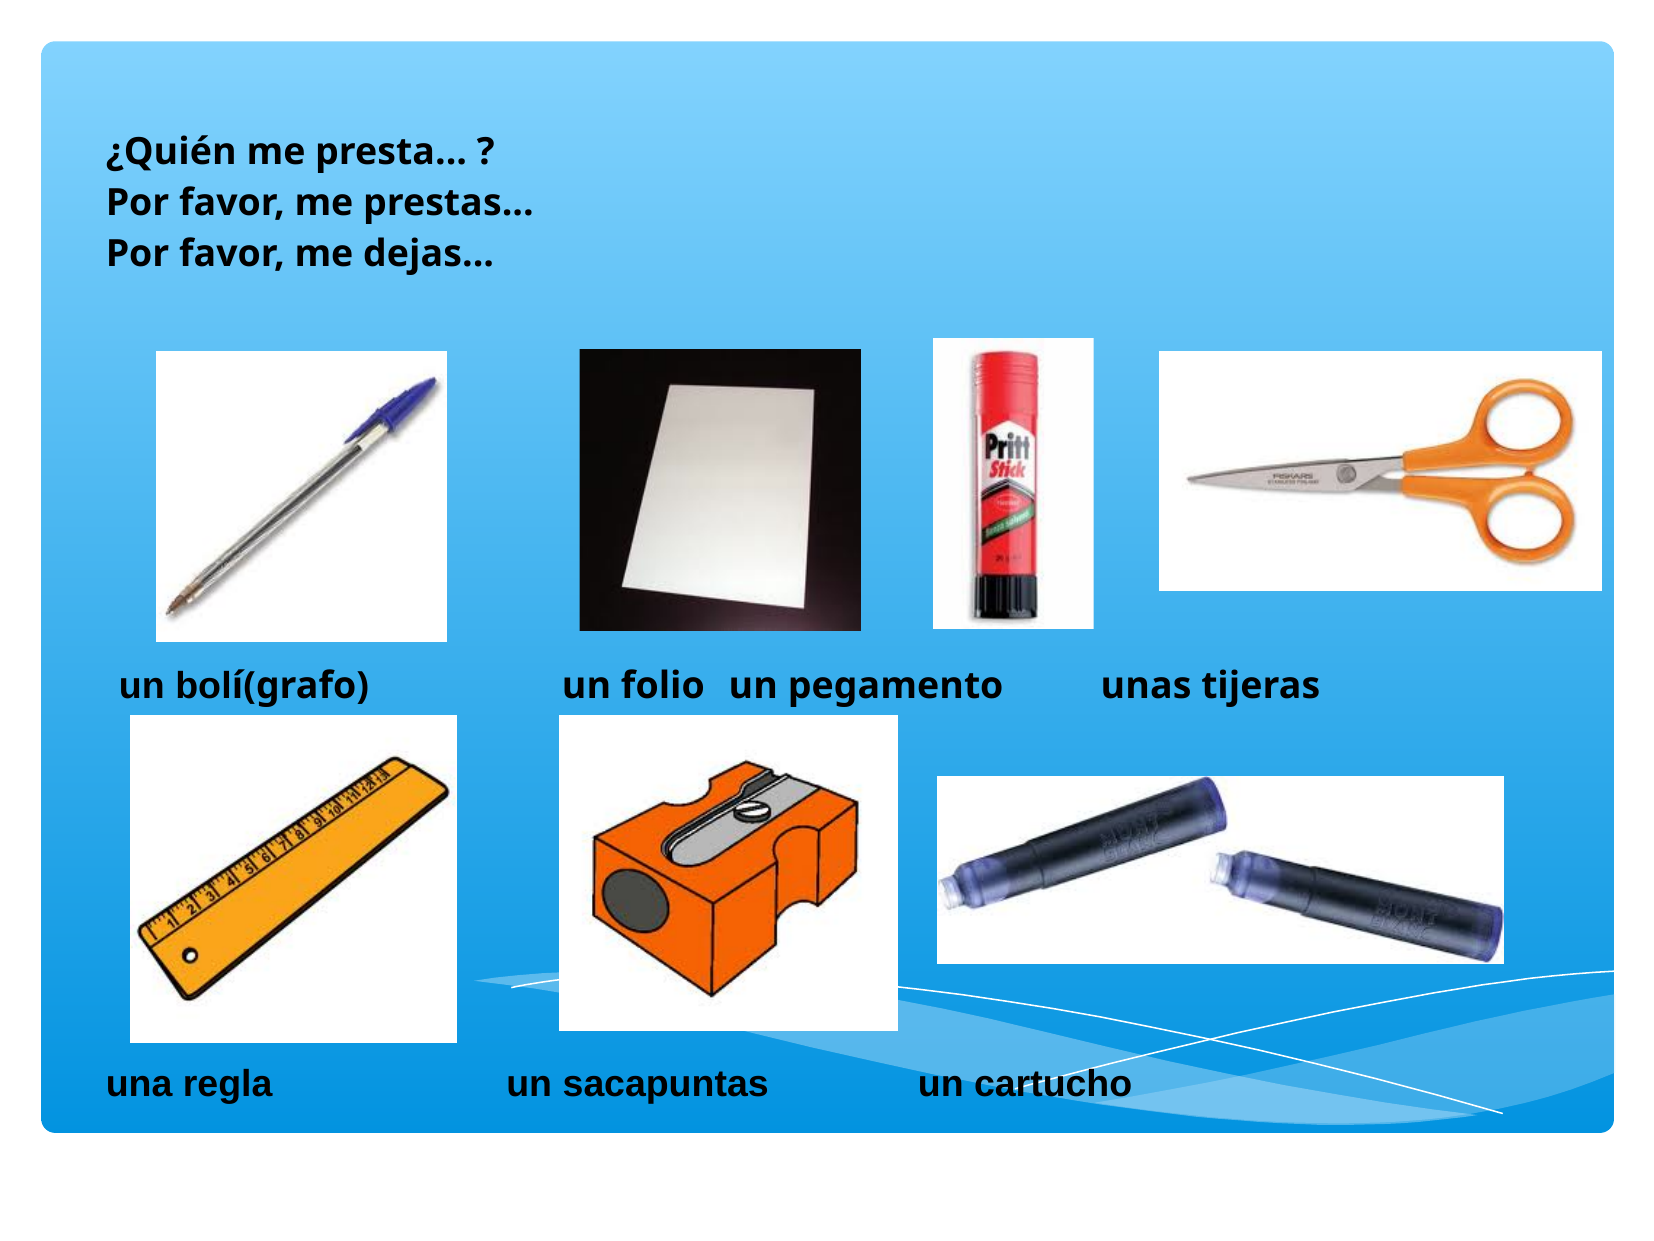

¿Quién me presta... ?
Por favor, me prestas...
Por favor, me dejas...
un bolí(grafo)			un folio	 un pegamento unas tijeras
una regla			 un sacapuntas			un cartucho